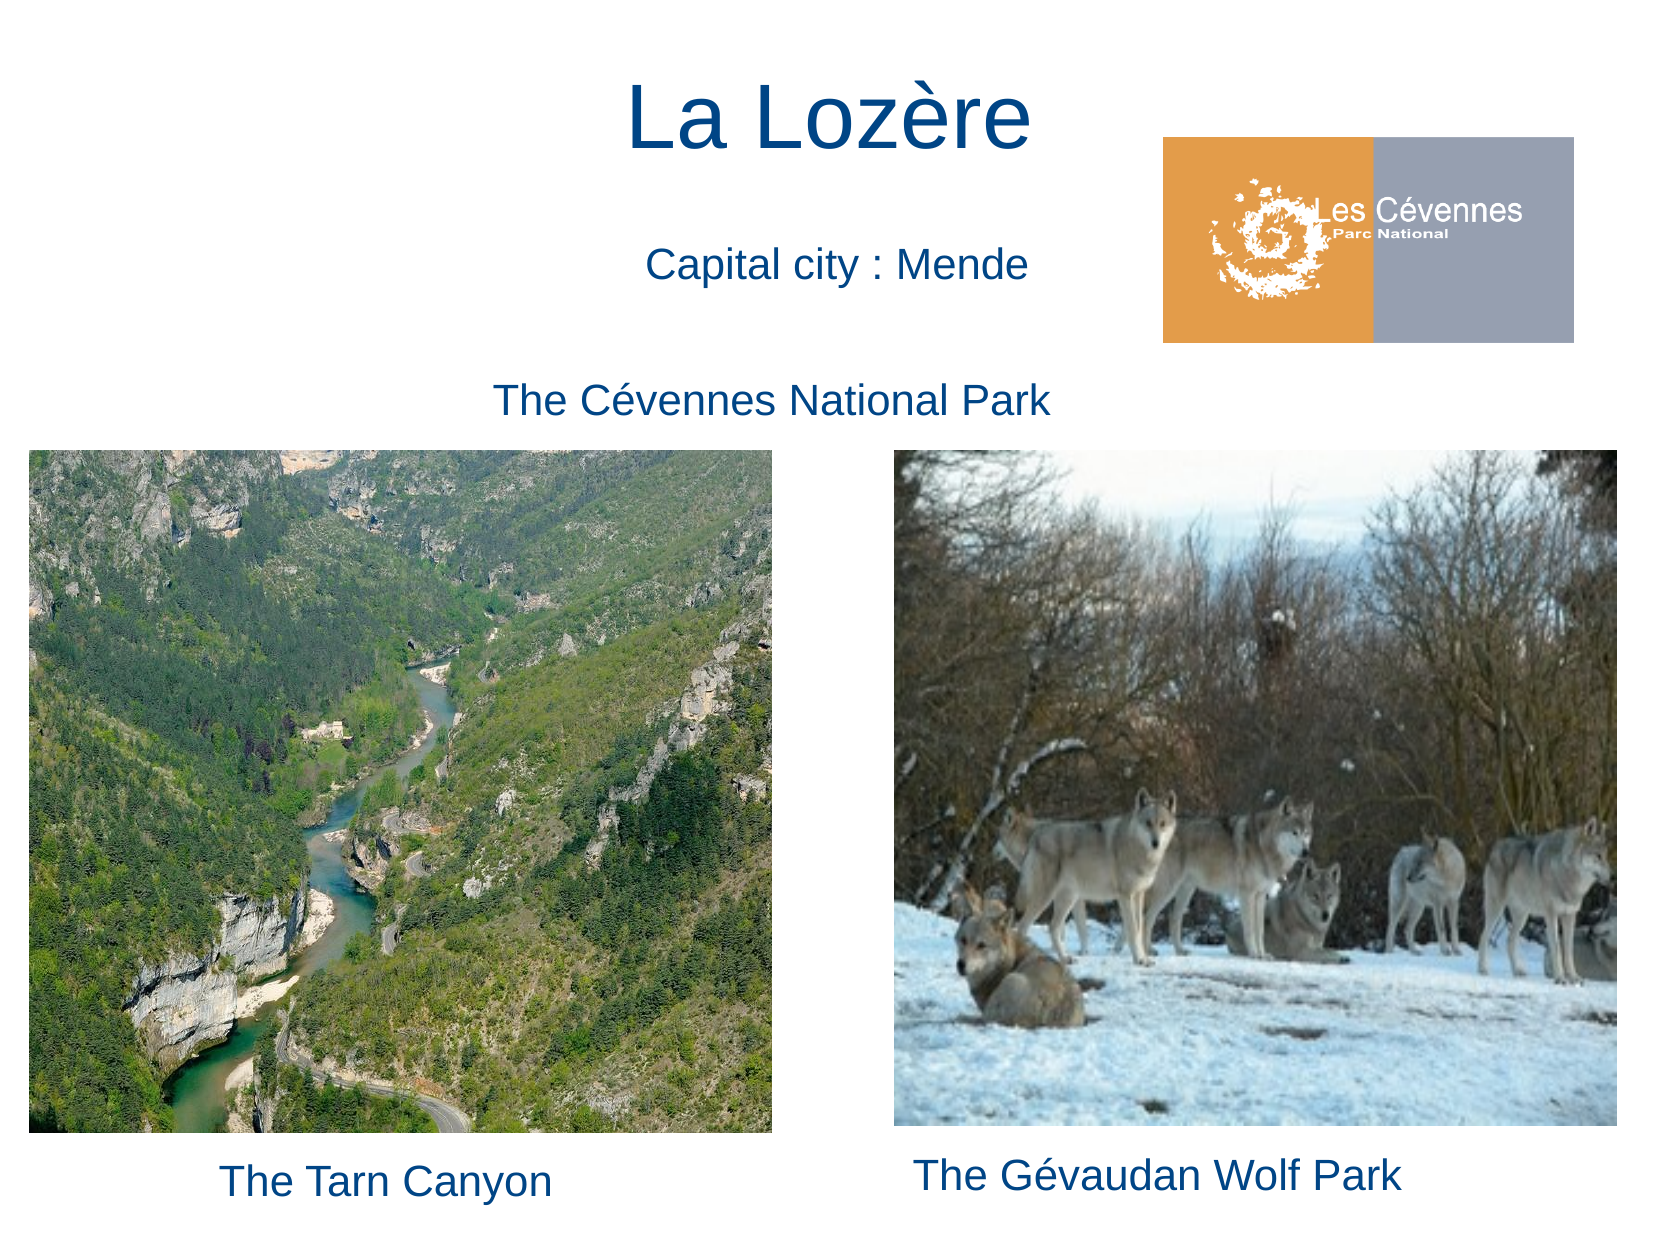

#
La Lozère
Capital city : Mende
The Cévennes National Park
The Gévaudan Wolf Park
The Tarn Canyon